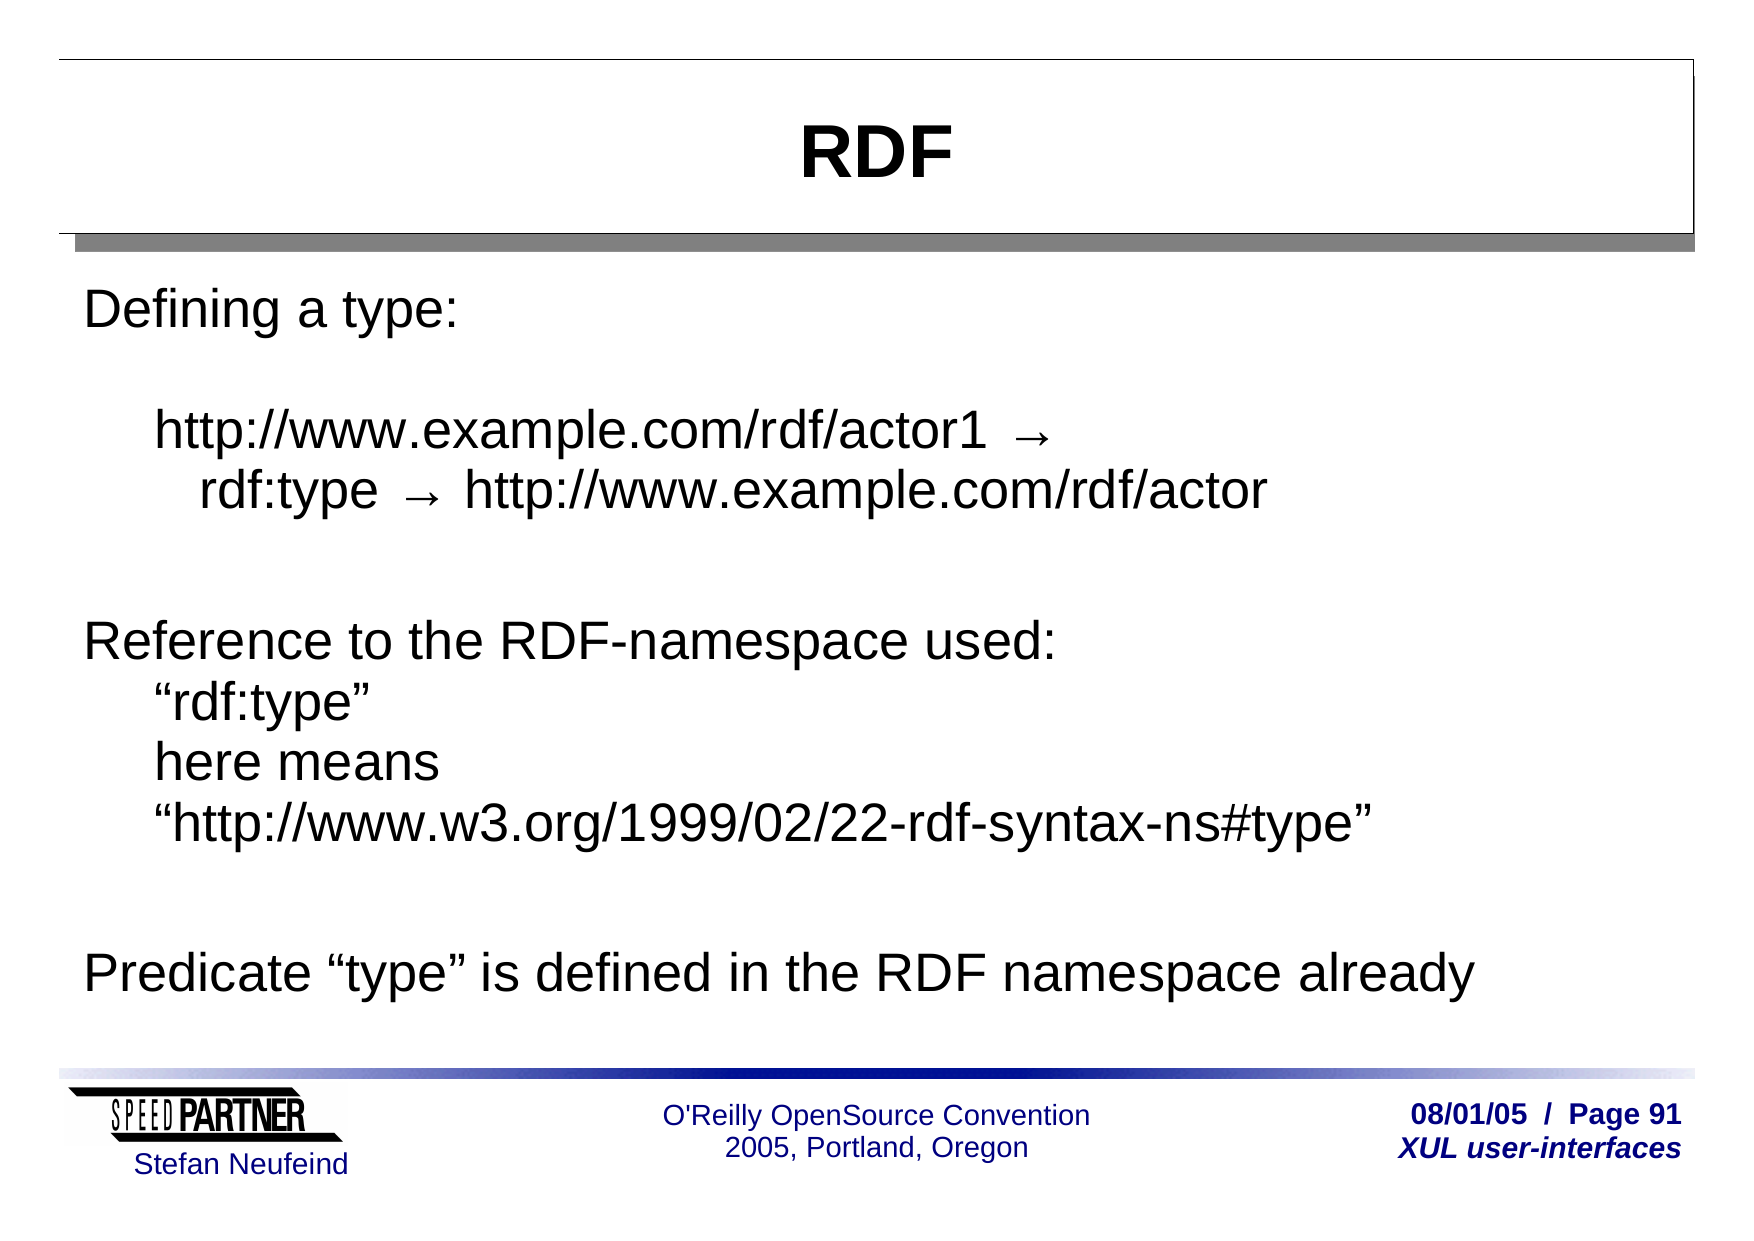

# RDF
Defining a type:
http://www.example.com/rdf/actor1 →
 rdf:type → http://www.example.com/rdf/actor
Reference to the RDF-namespace used:
“rdf:type”
here means
“http://www.w3.org/1999/02/22-rdf-syntax-ns#type”
Predicate “type” is defined in the RDF namespace already